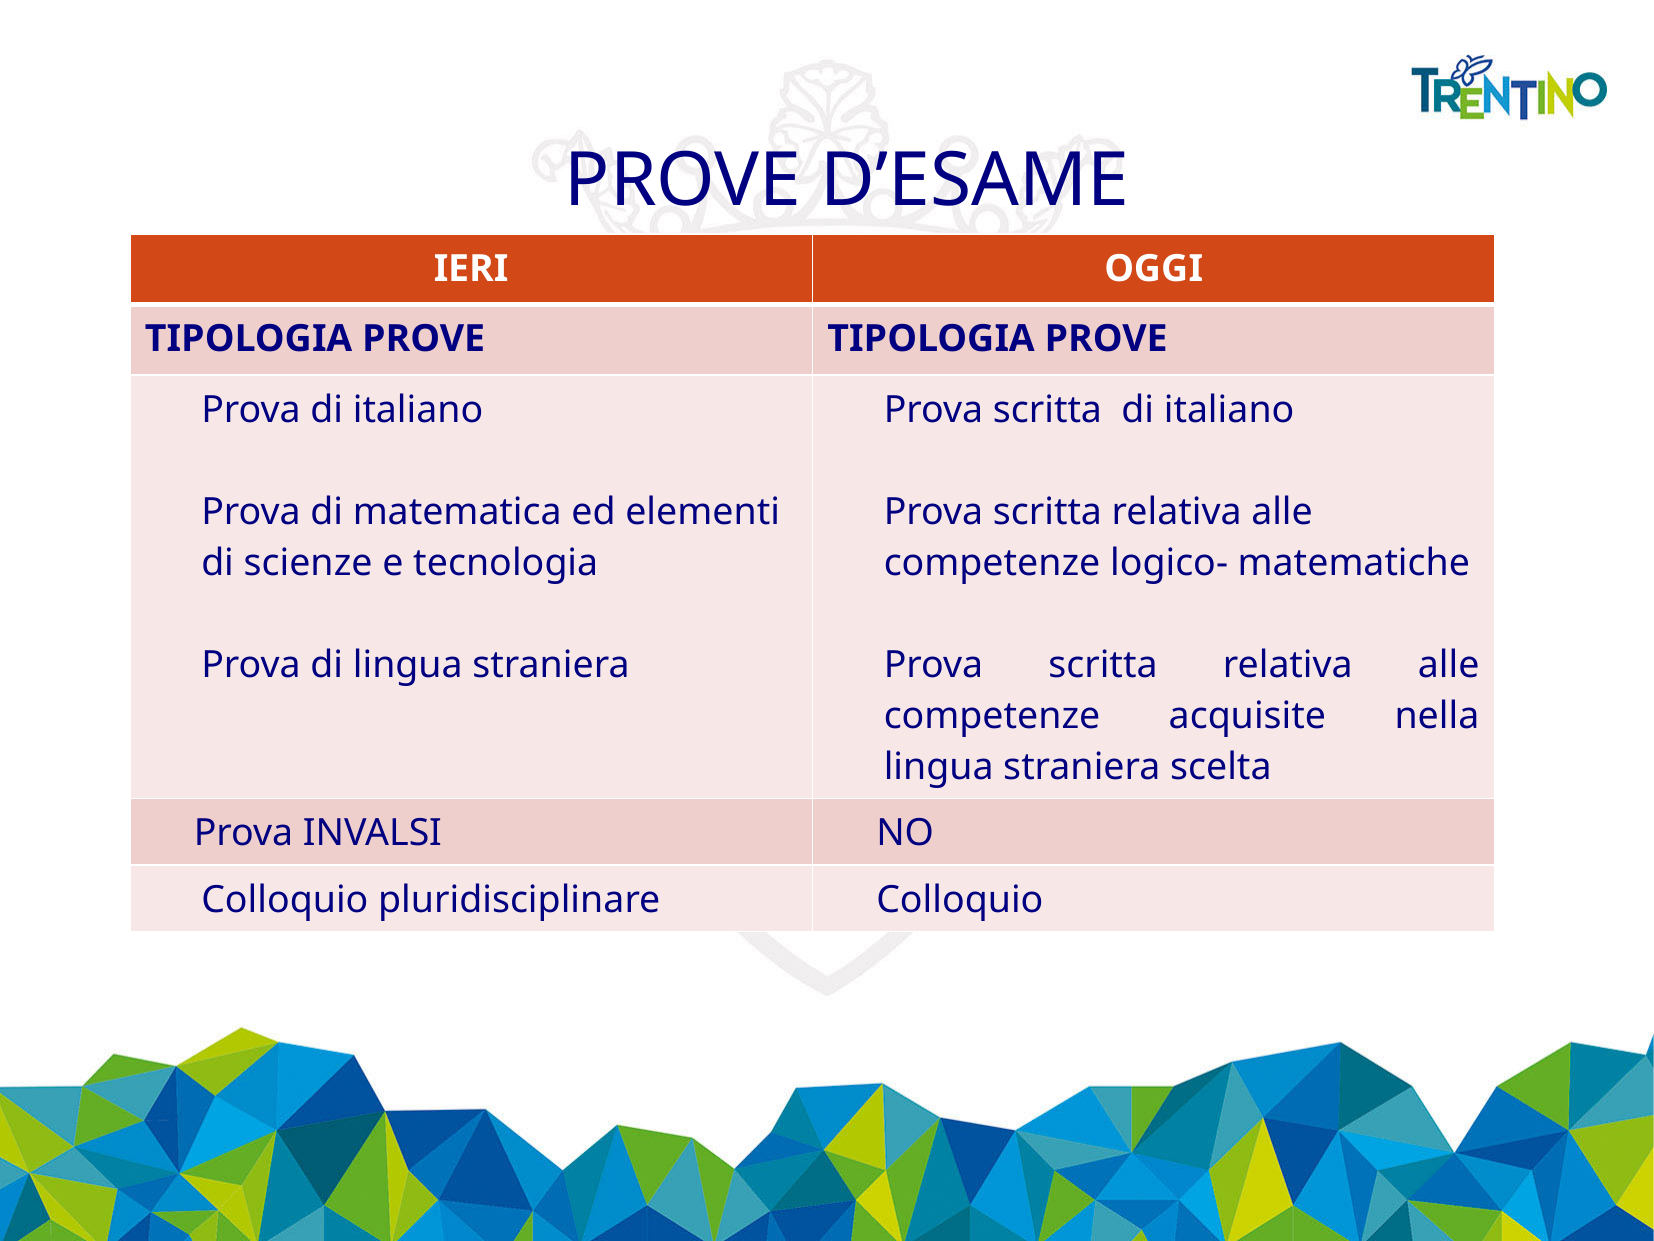

PROVE D’ESAME
| IERI | OGGI |
| --- | --- |
| TIPOLOGIA PROVE | TIPOLOGIA PROVE |
| Prova di italiano Prova di matematica ed elementi di scienze e tecnologia Prova di lingua straniera | Prova scritta di italiano Prova scritta relativa alle competenze logico- matematiche Prova scritta relativa alle competenze acquisite nella lingua straniera scelta |
| Prova INVALSI | NO |
| Colloquio pluridisciplinare | Colloquio |